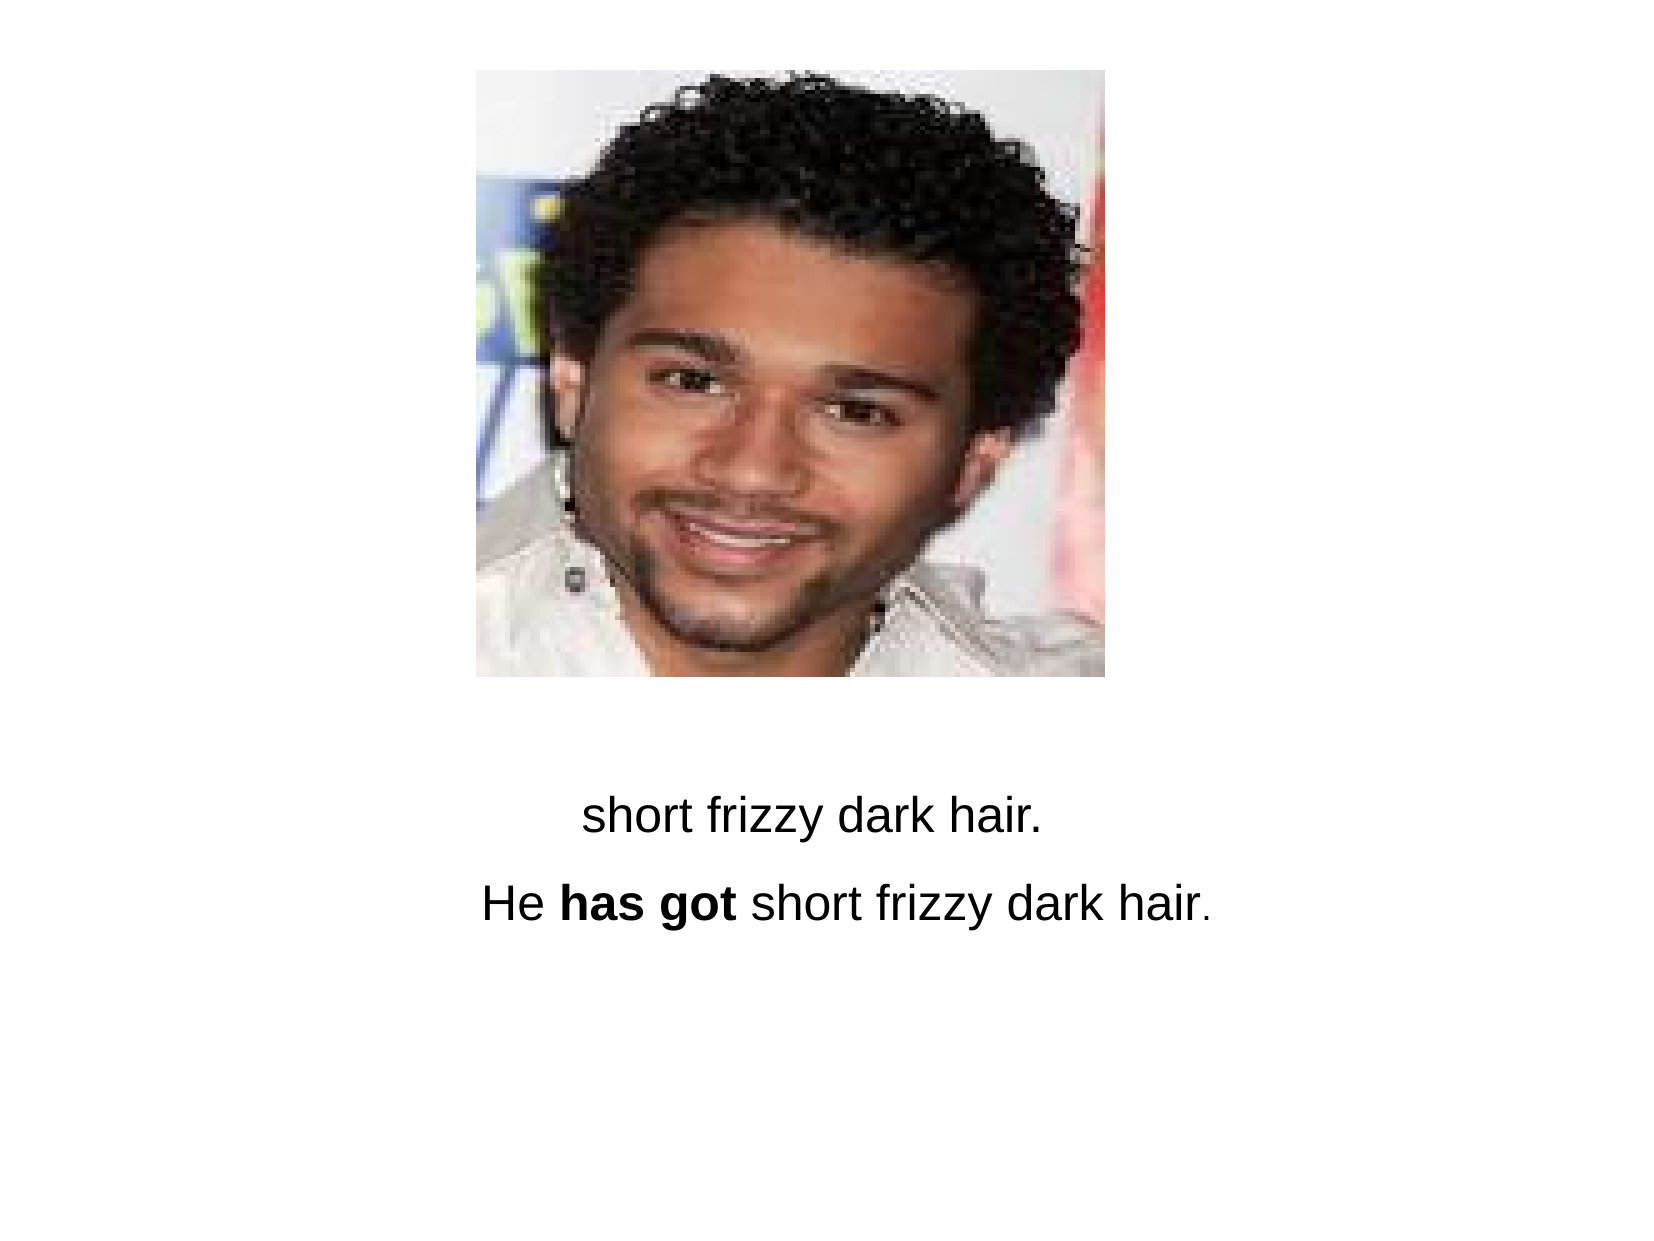

short frizzy dark hair.
He has got short frizzy dark hair.